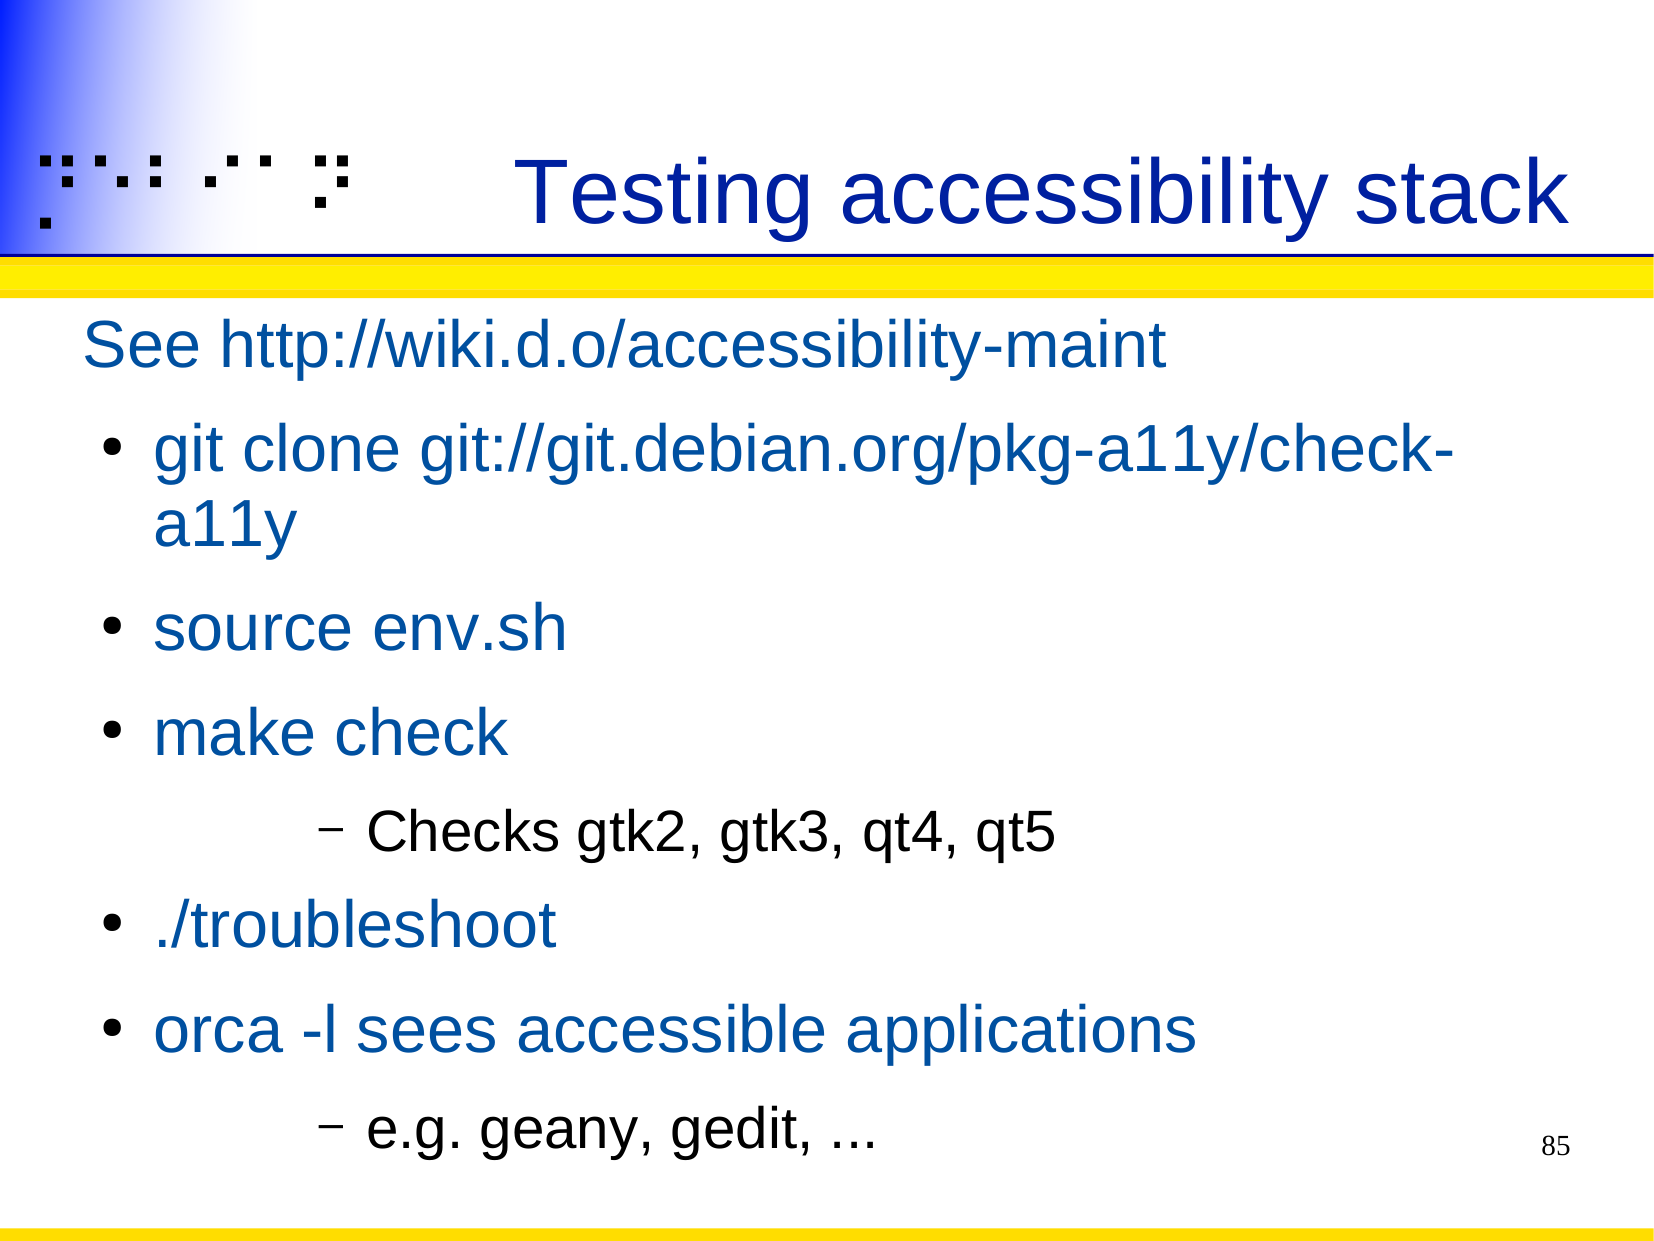

# Testing accessibility stack
See http://wiki.d.o/accessibility-maint
git clone git://git.debian.org/pkg-a11y/check-a11y
source env.sh
make check
Checks gtk2, gtk3, qt4, qt5
./troubleshoot
orca -l sees accessible applications
e.g. geany, gedit, ...
85